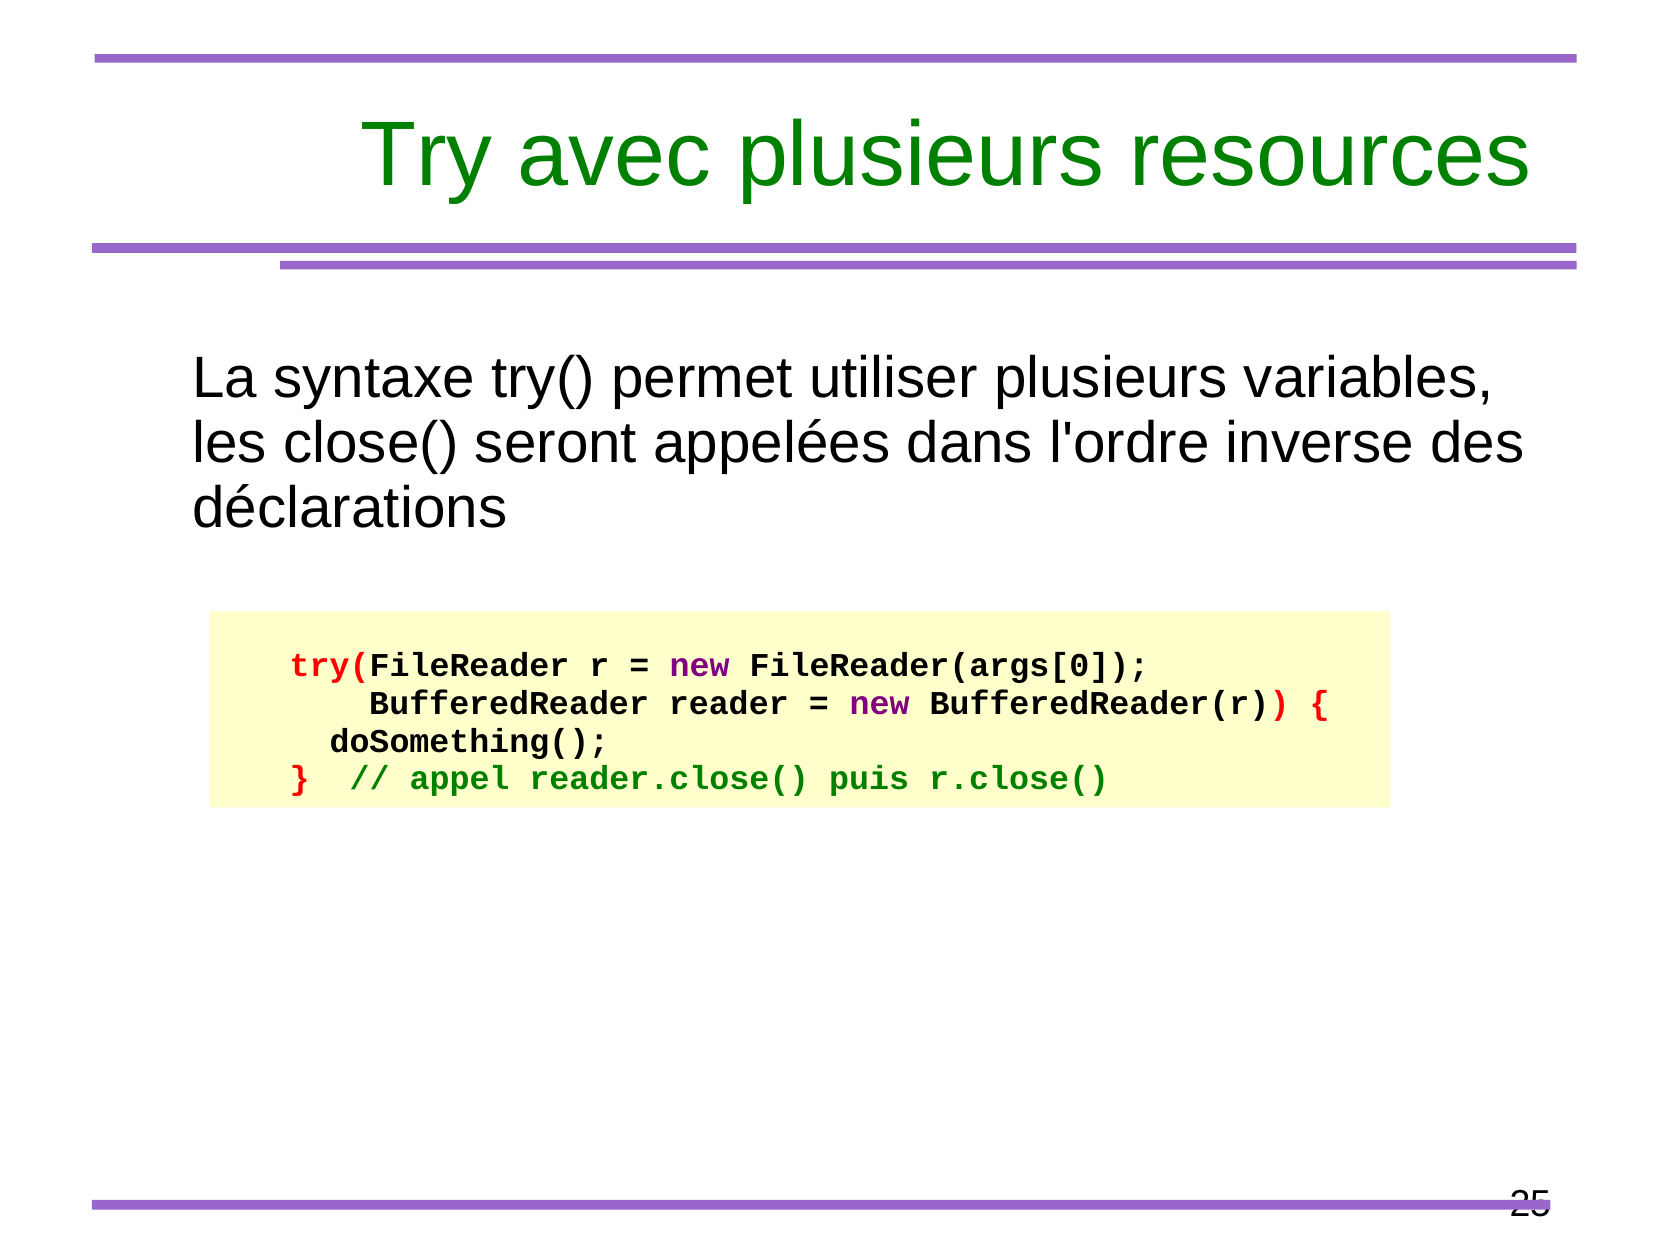

# Try avec plusieurs resources
La syntaxe try() permet utiliser plusieurs variables, les close() seront appelées dans l'ordre inverse des déclarations
 try(FileReader r = new FileReader(args[0]);
 BufferedReader reader = new BufferedReader(r)) {
 doSomething();
 } // appel reader.close() puis r.close()